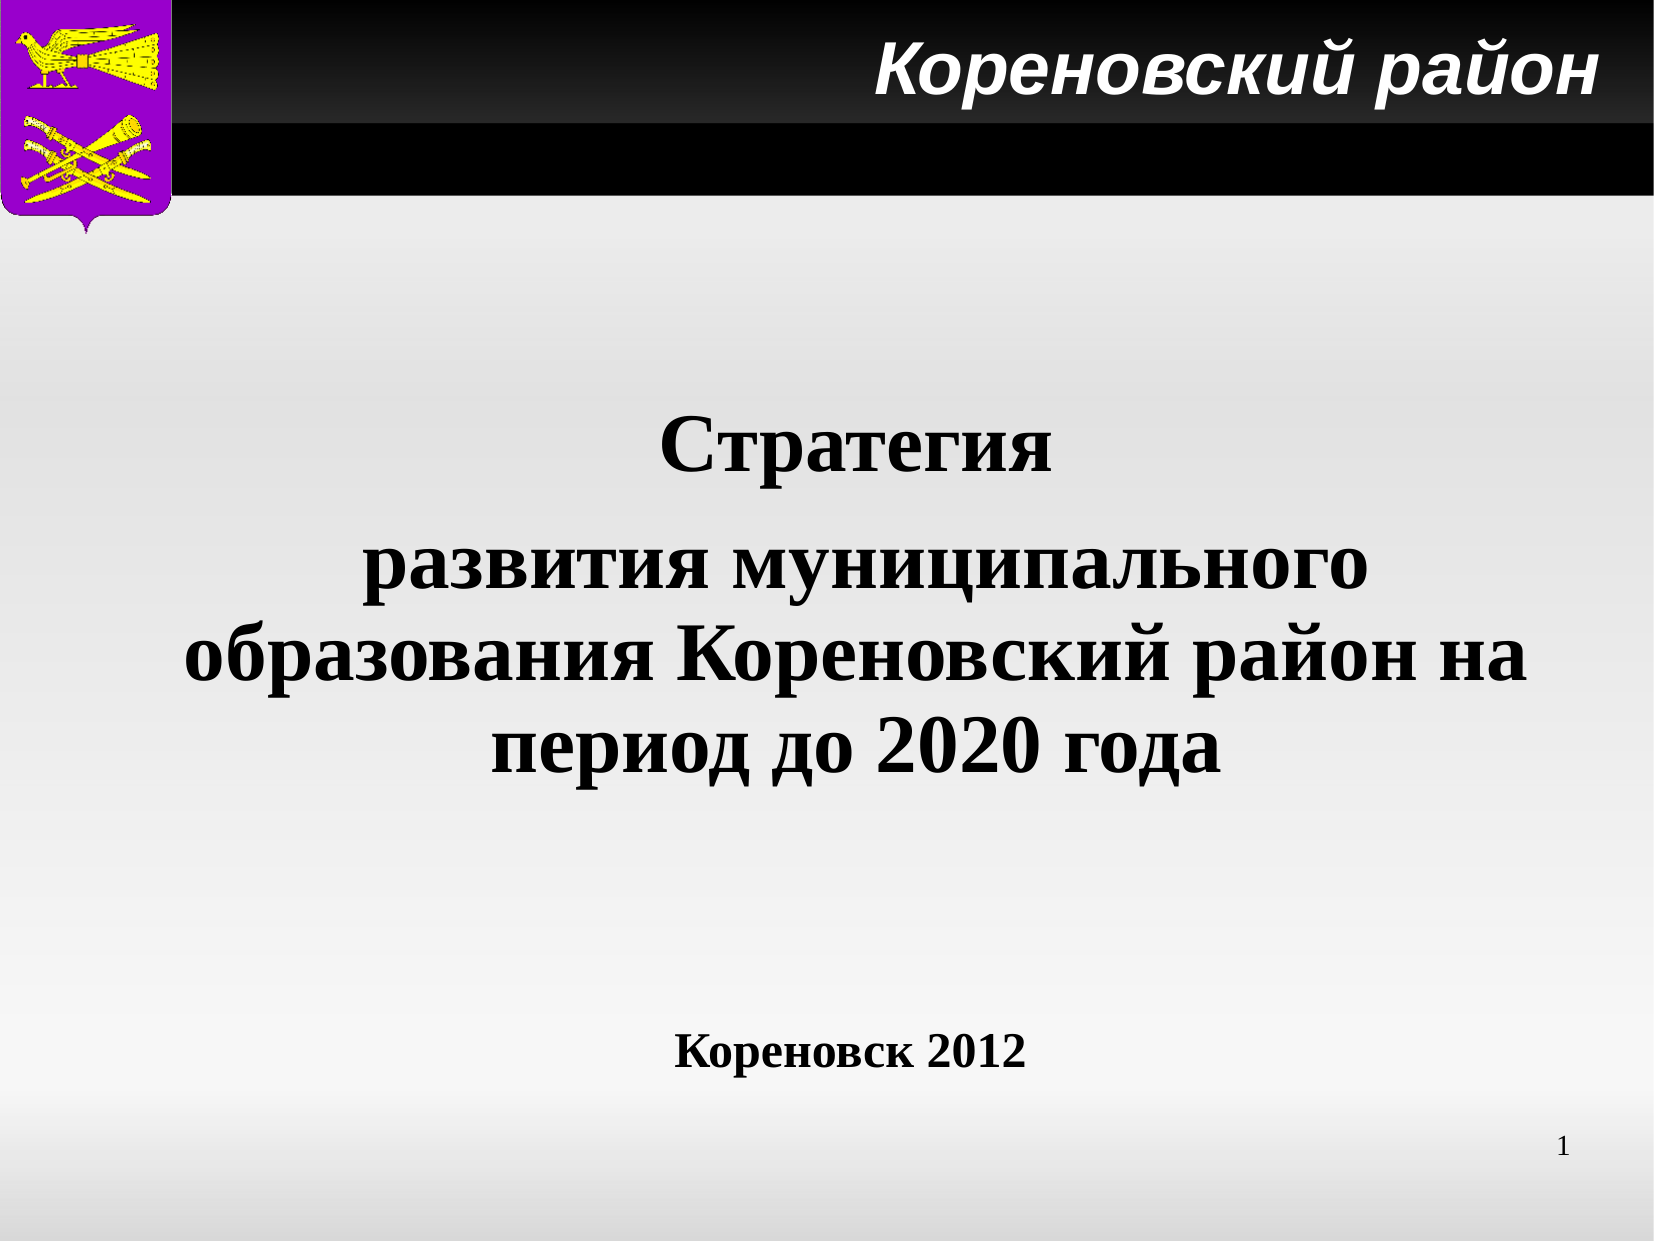

Кореновский район
Стратегия
 развития муниципального образования Кореновский район на период до 2020 года
Кореновск 2012
1